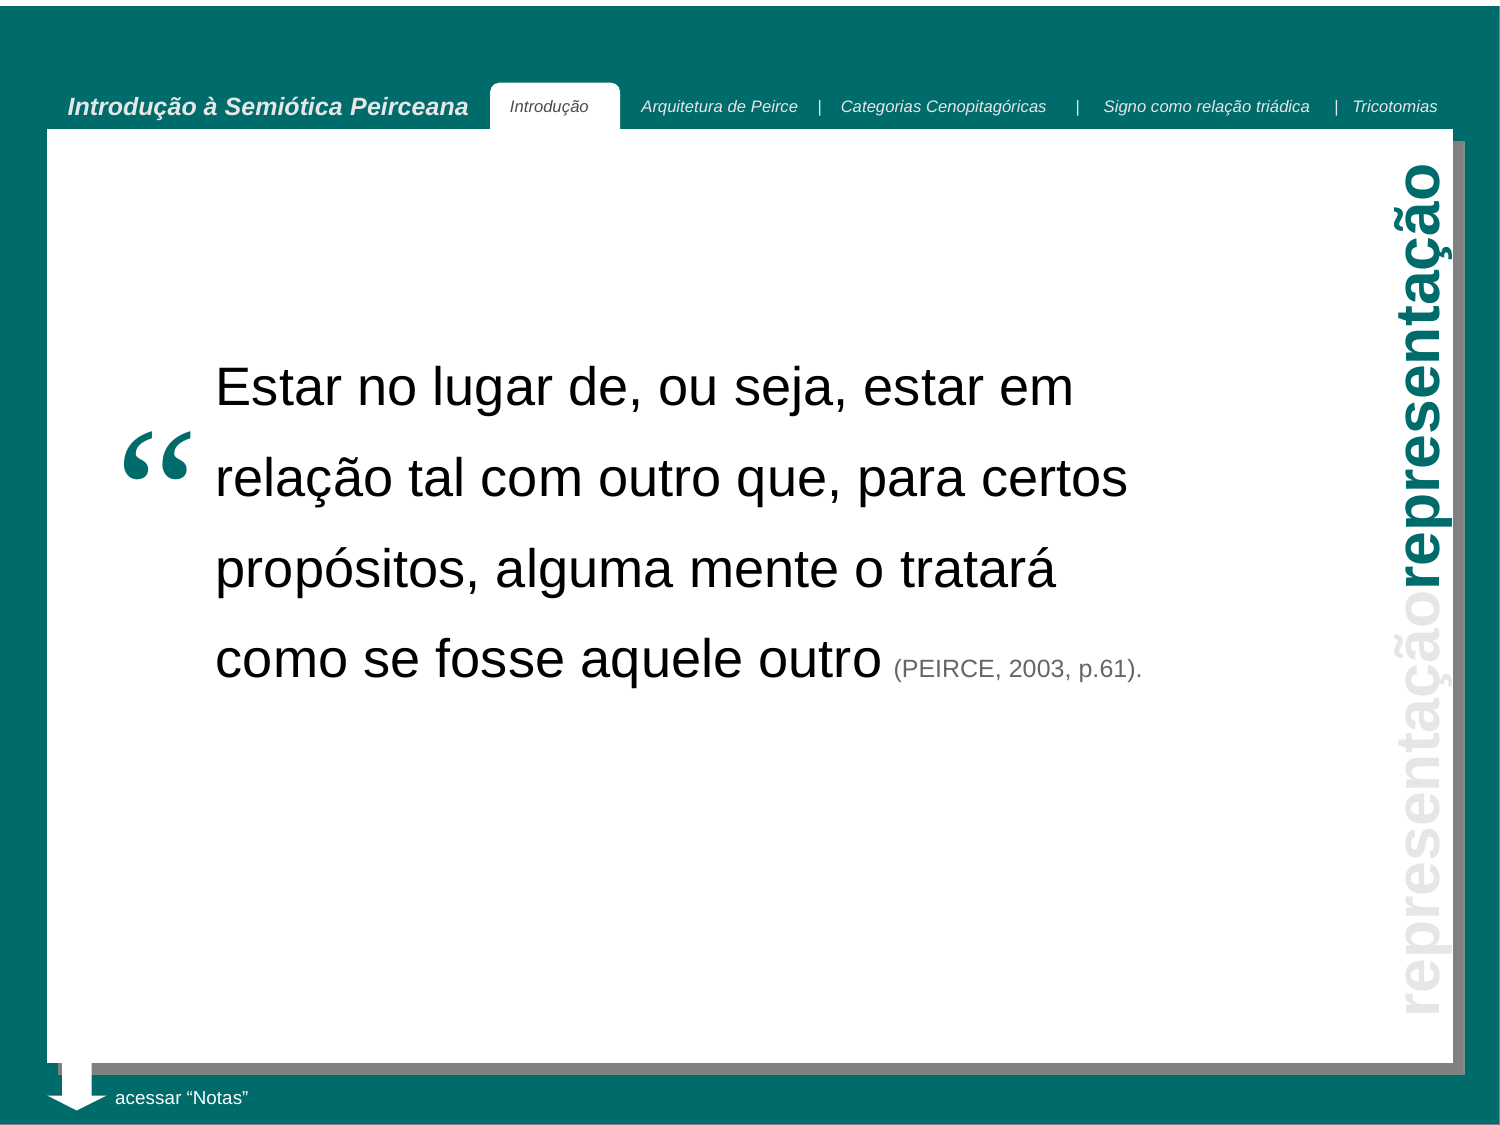

“
Estar no lugar de, ou seja, estar em relação tal com outro que, para certos propósitos, alguma mente o tratará como se fosse aquele outro (PEIRCE, 2003, p.61).
 representaçãorepresentação
acessar “Notas”